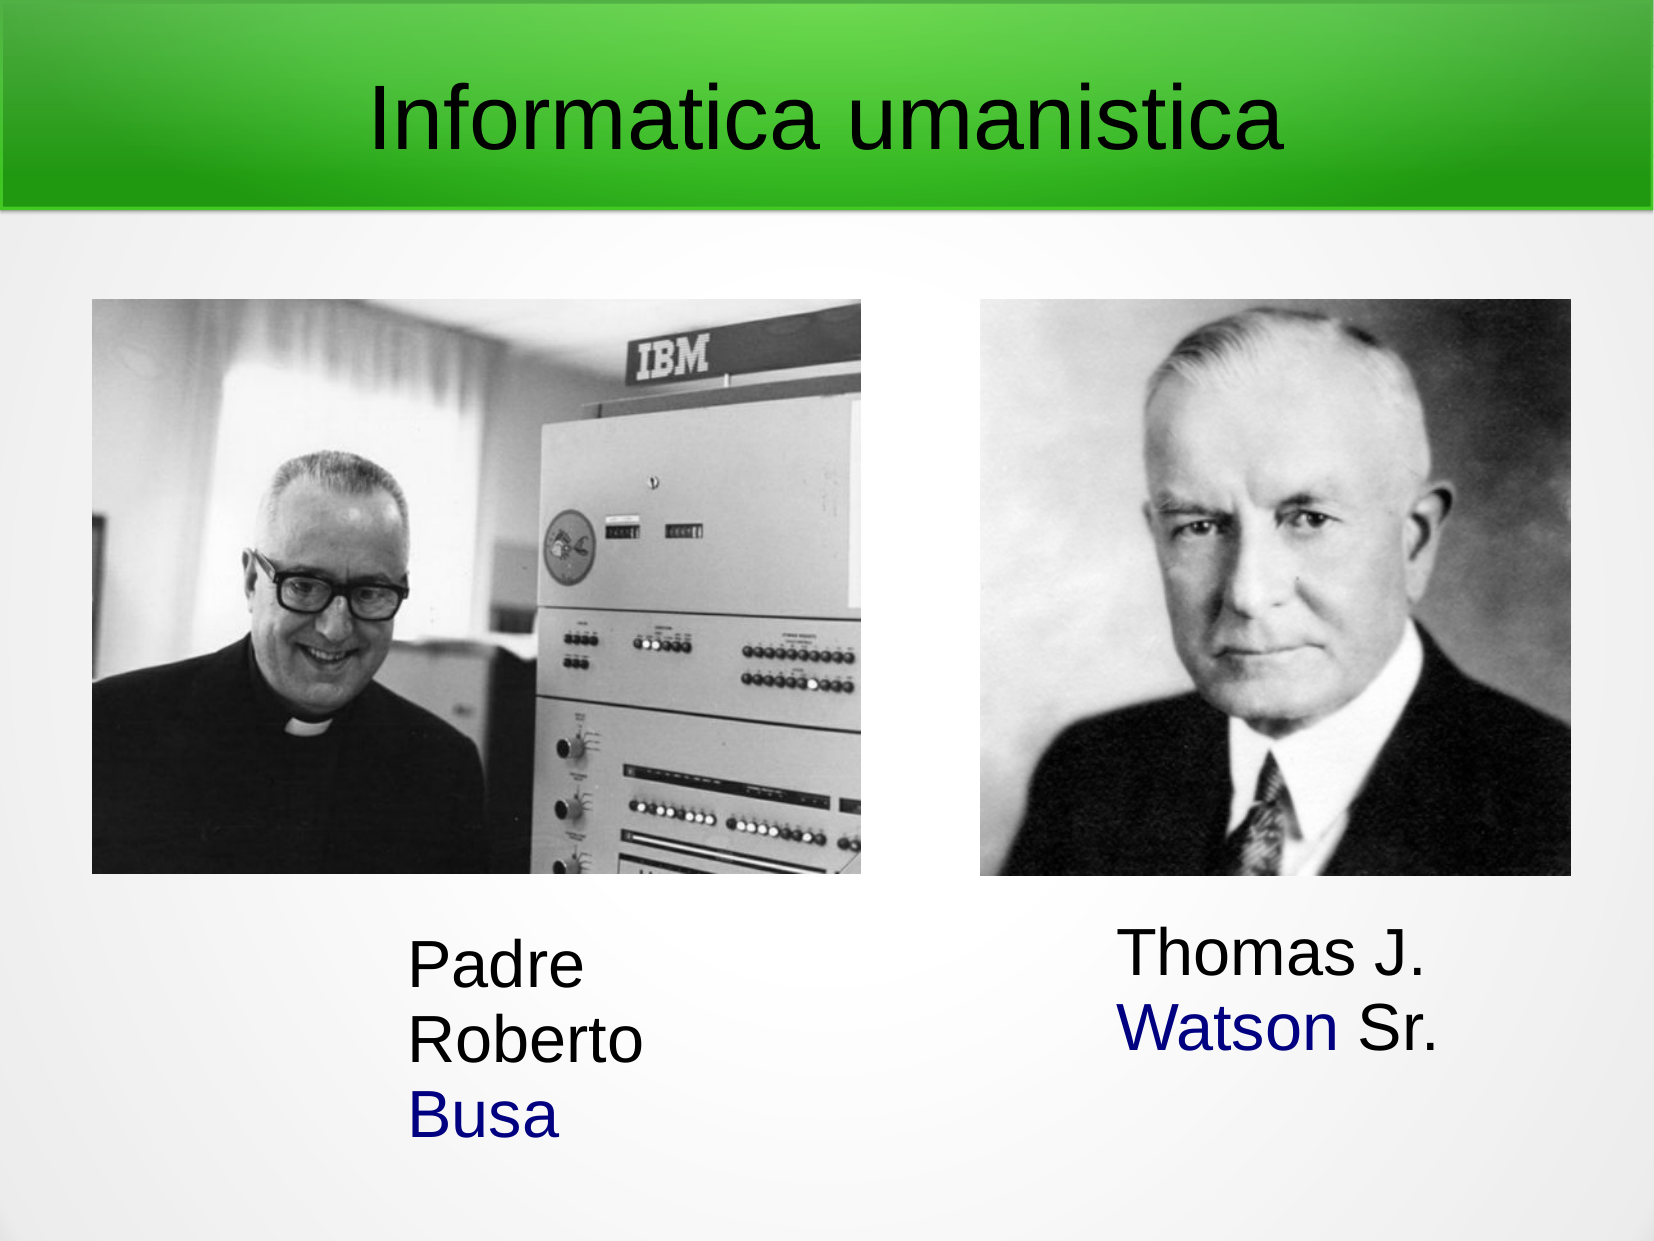

# Informatica umanistica
Thomas J. Watson Sr.
Padre Roberto Busa